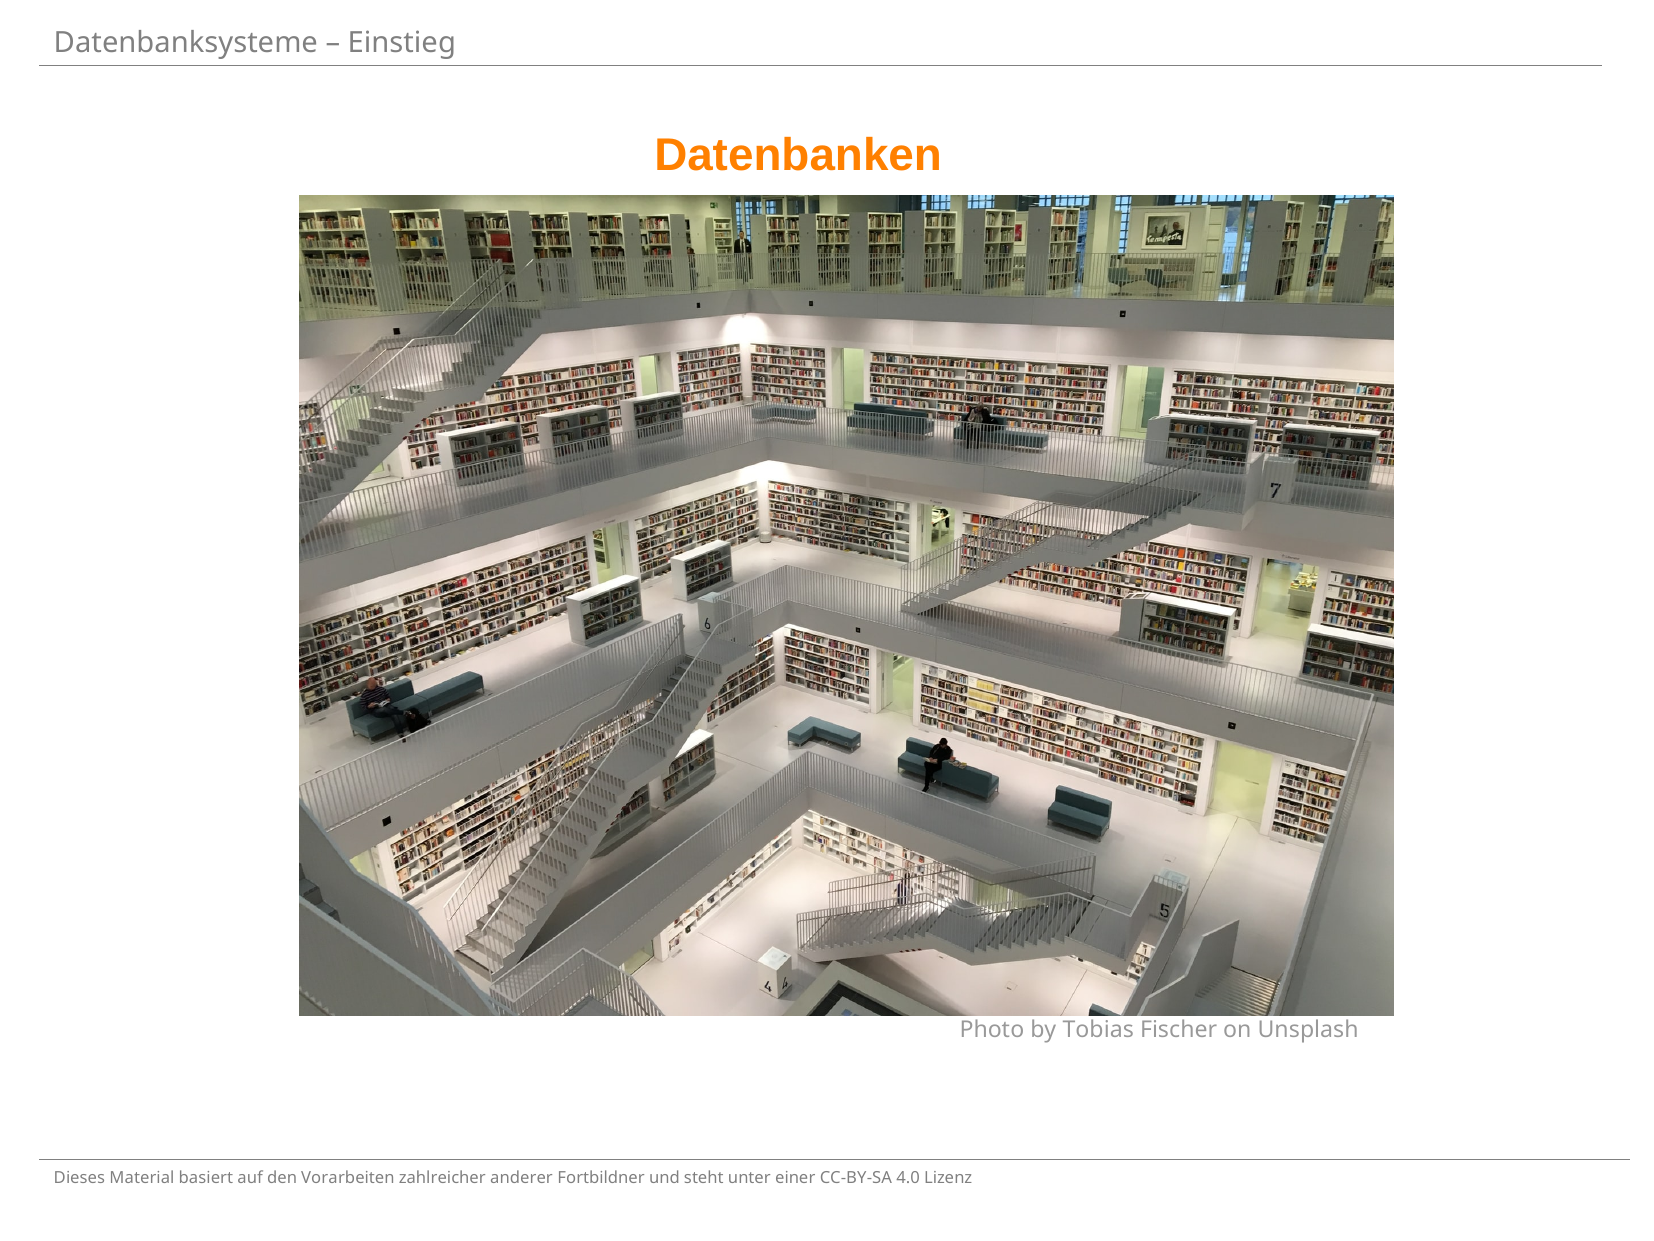

Datenbanksysteme – Einstieg
Datenbanken
Photo by Tobias Fischer on Unsplash